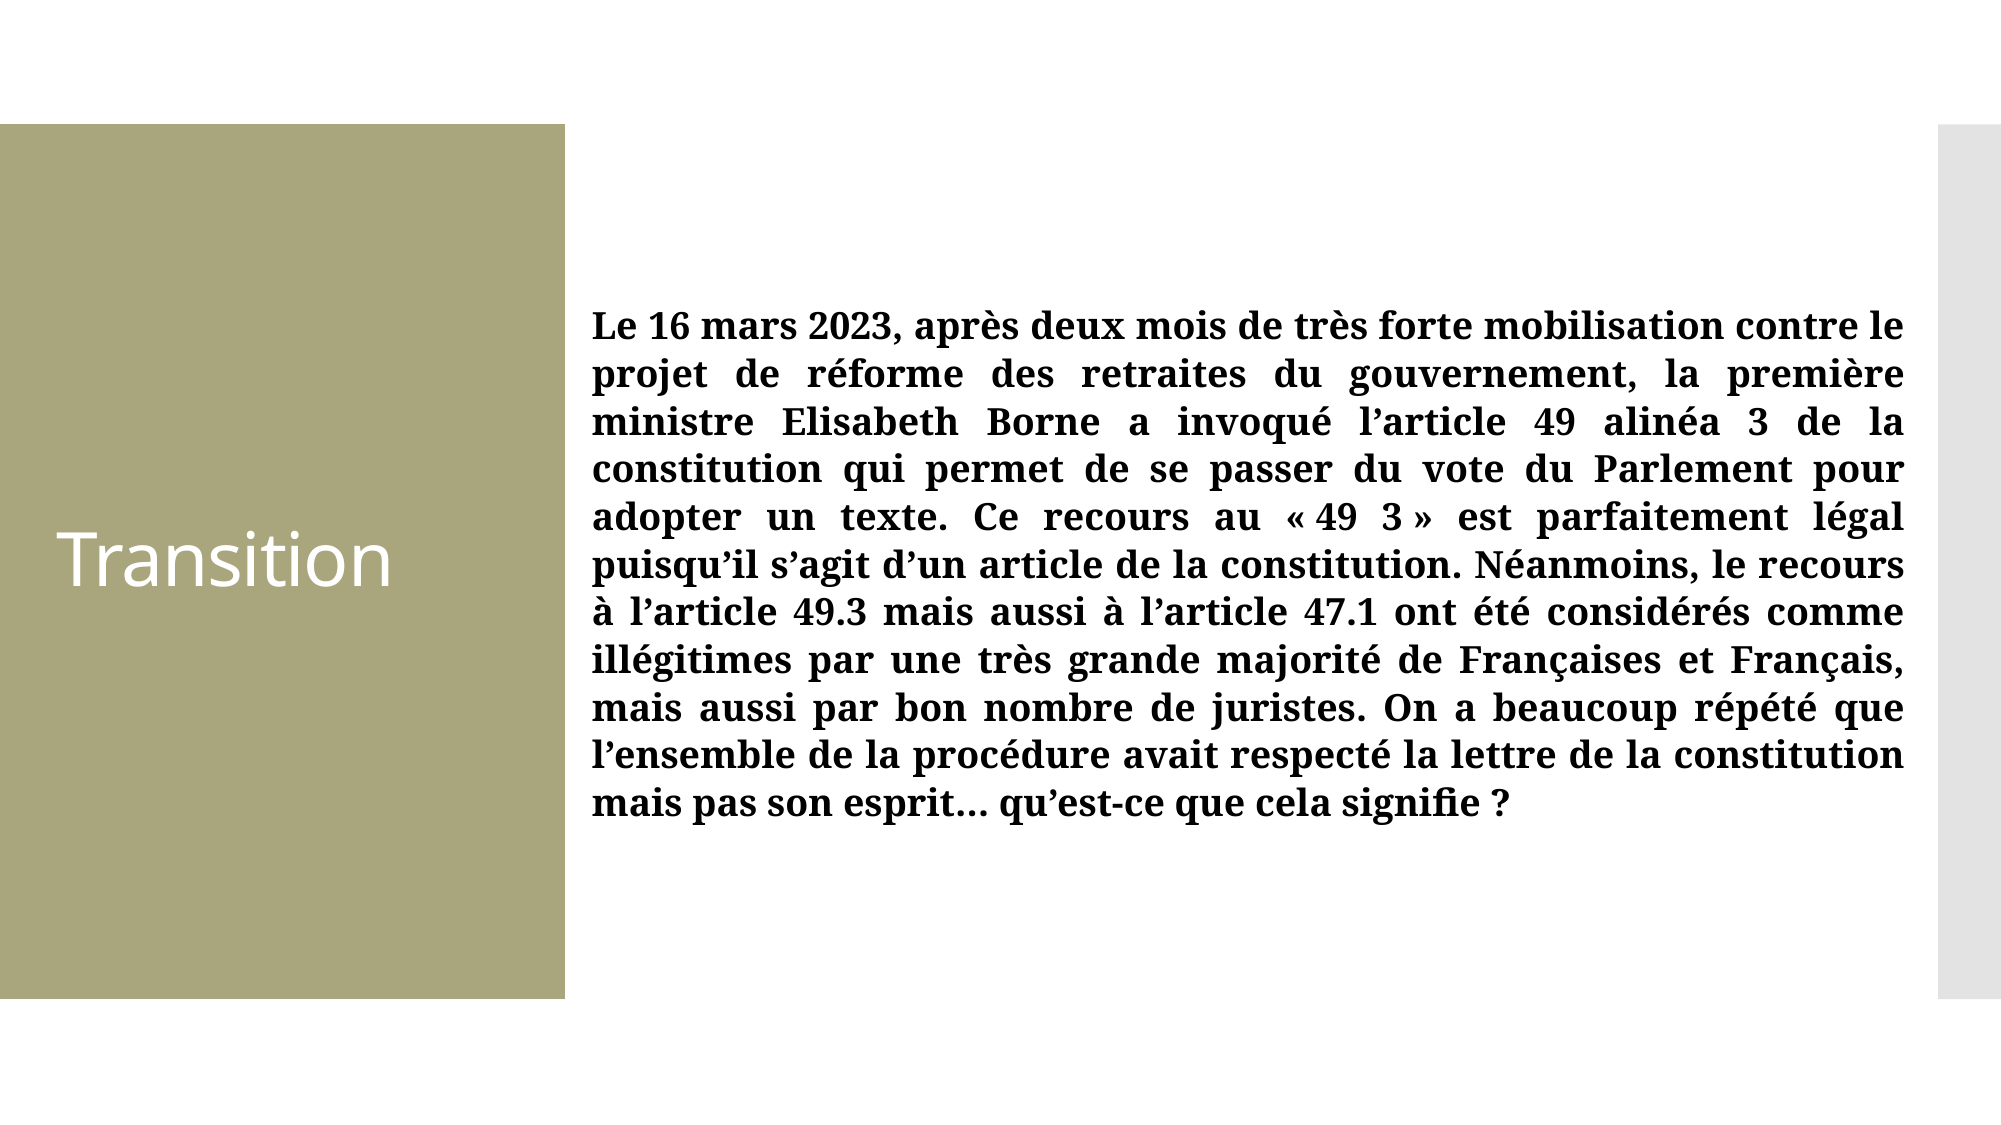

Le 16 mars 2023, après deux mois de très forte mobilisation contre le projet de réforme des retraites du gouvernement, la première ministre Elisabeth Borne a invoqué l’article 49 alinéa 3 de la constitution qui permet de se passer du vote du Parlement pour adopter un texte. Ce recours au « 49 3 » est parfaitement légal puisqu’il s’agit d’un article de la constitution. Néanmoins, le recours à l’article 49.3 mais aussi à l’article 47.1 ont été considérés comme illégitimes par une très grande majorité de Françaises et Français, mais aussi par bon nombre de juristes. On a beaucoup répété que l’ensemble de la procédure avait respecté la lettre de la constitution mais pas son esprit… qu’est-ce que cela signifie ?
# Transition